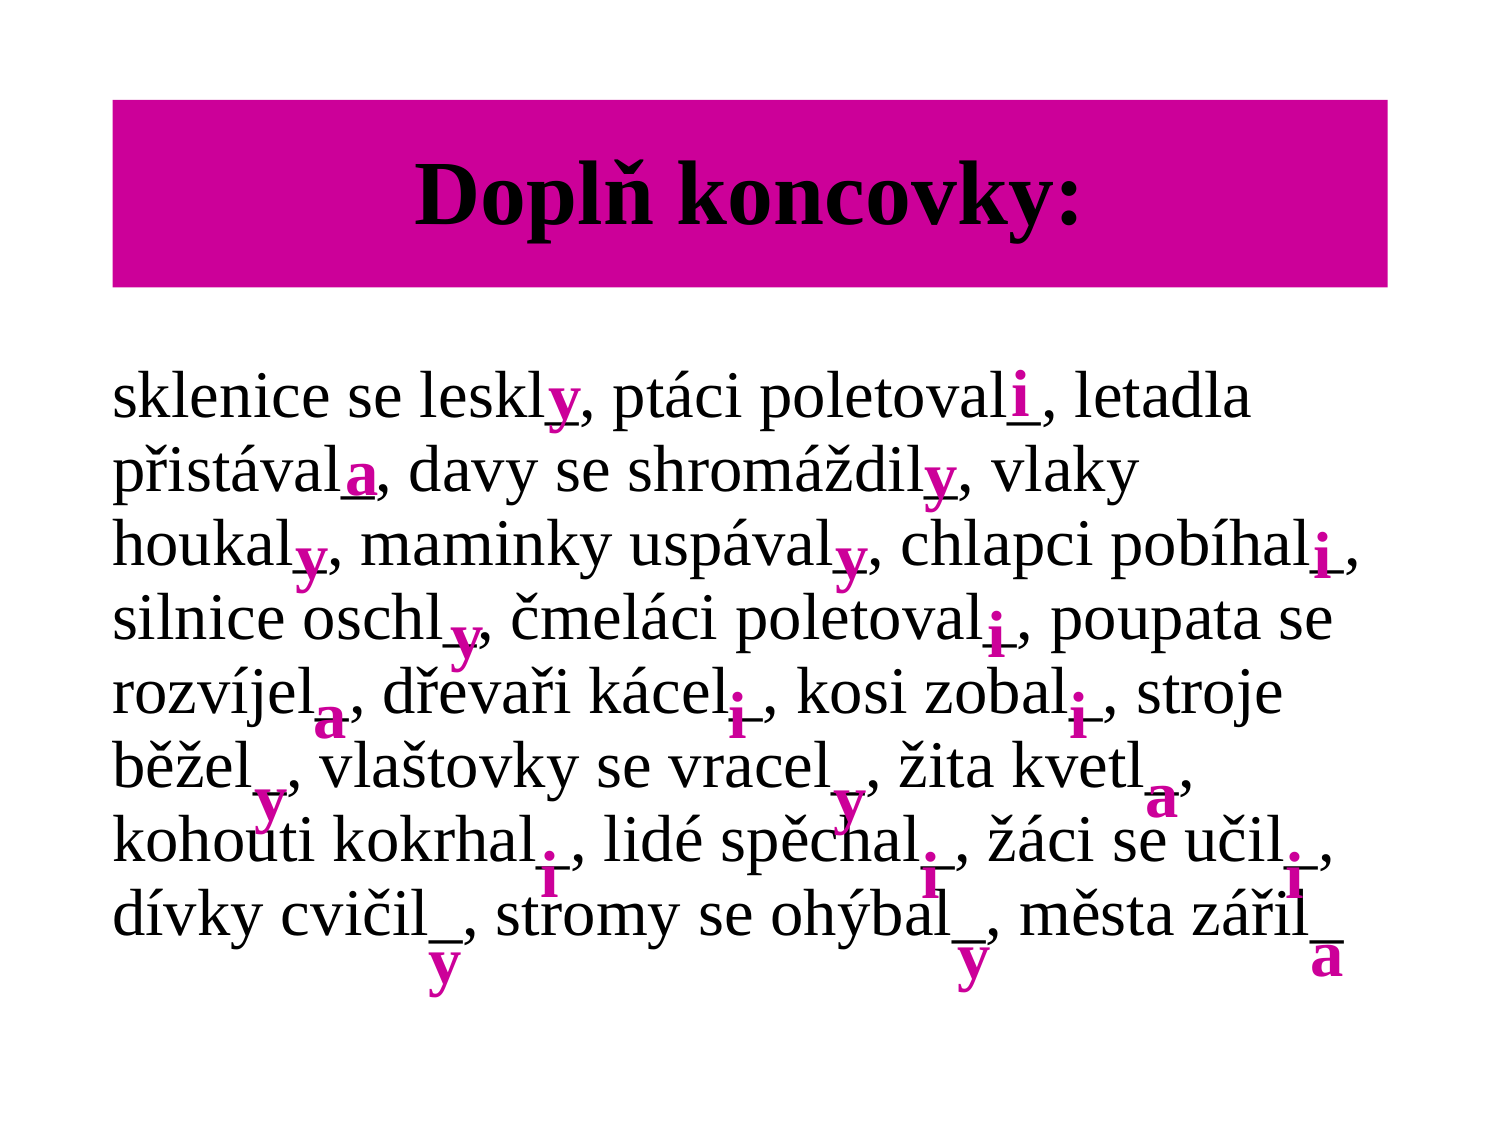

Doplň koncovky:
i
# sklenice se leskl_, ptáci poletoval_, letadla přistával_, davy se shromáždil_, vlaky houkal_, maminky uspával_, chlapci pobíhal_, silnice oschl_, čmeláci poletoval_, poupata se rozvíjel_, dřevaři kácel_, kosi zobal_, stroje běžel_, vlaštovky se vracel_, žita kvetl_, kohouti kokrhal_, lidé spěchal_, žáci se učil_, dívky cvičil_, stromy se ohýbal_, města zářil_
y
a
y
i
y
y
i
y
a
i
i
a
y
y
i
i
i
a
y
y